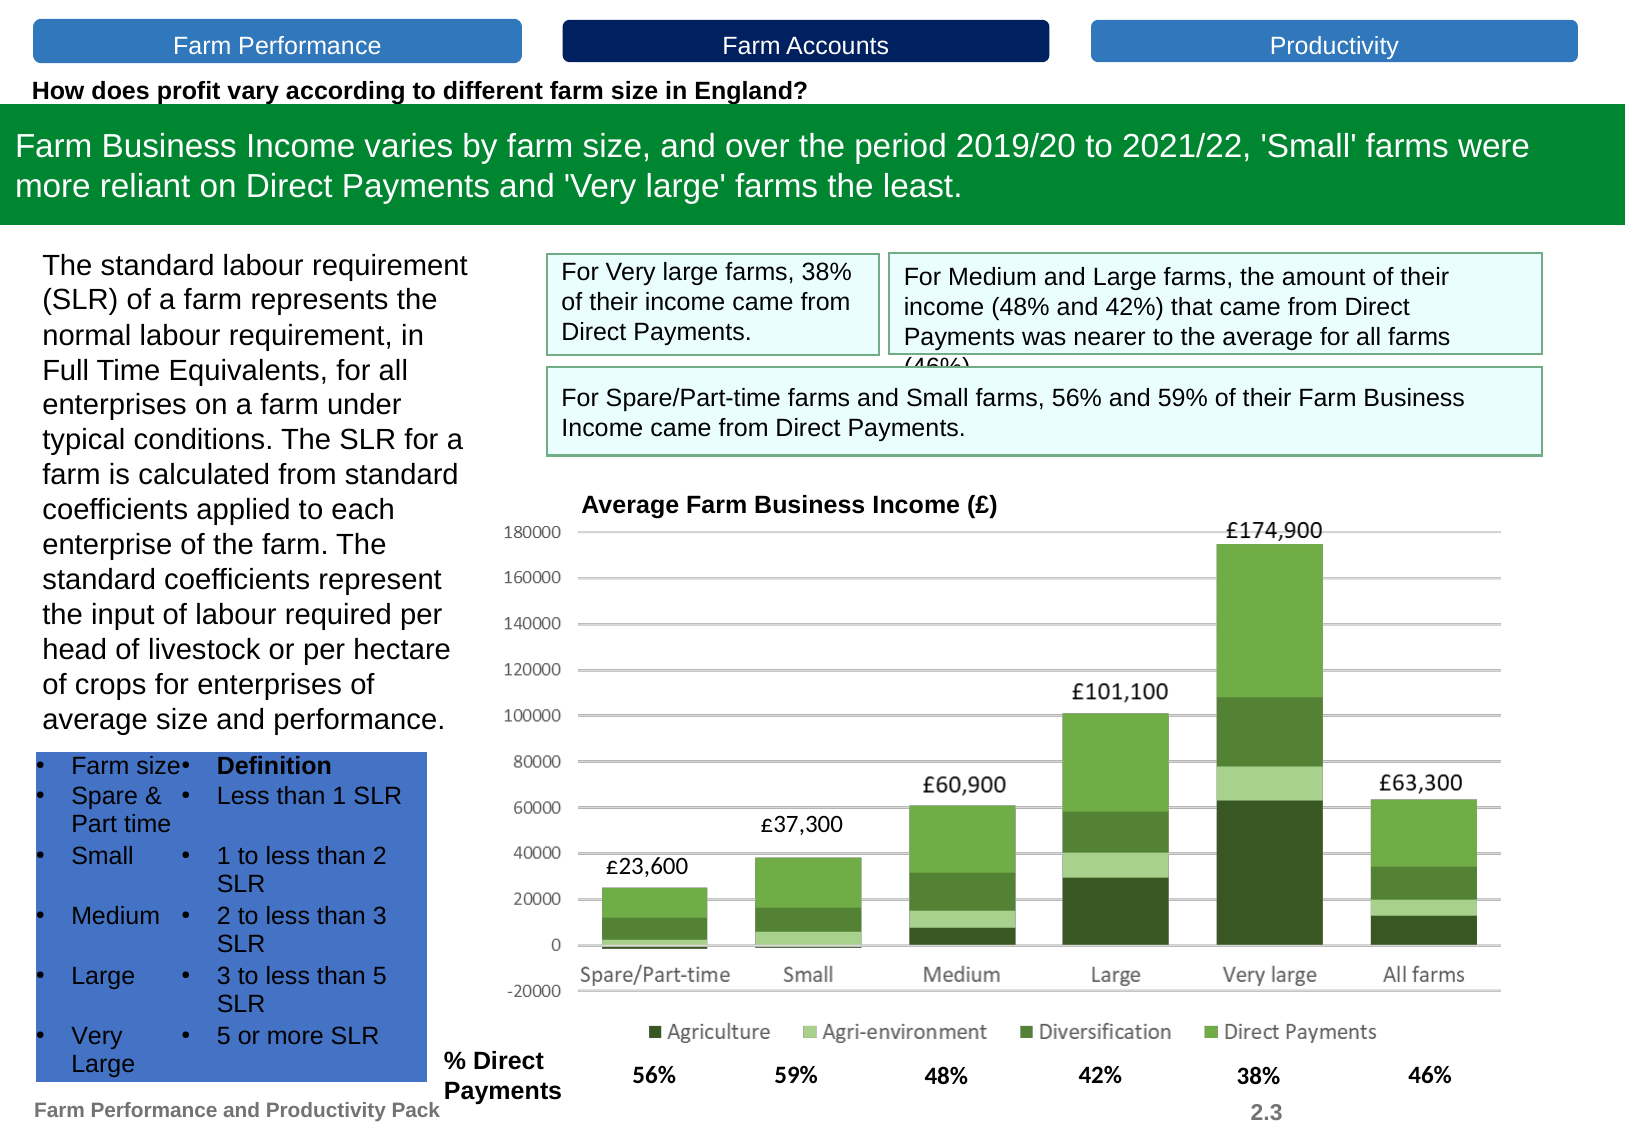

Farm Performance
Farm Accounts
Productivity
How does profit vary according to different farm size in England?
Farm Business Income varies by farm size, and over the period 2019/20 to 2021/22, 'Small' farms were more reliant on Direct Payments and 'Very large' farms the least.
# Slide 2.3 – How does profit vary according to different farm size in England?
The standard labour requirement (SLR) of a farm represents the normal labour requirement, in Full Time Equivalents, for all enterprises on a farm under typical conditions. The SLR for a farm is calculated from standard coefficients applied to each enterprise of the farm. The standard coefficients represent the input of labour required per head of livestock or per hectare of crops for enterprises of average size and performance.
For Medium and Large farms, the amount of their income (48% and 42%) that came from Direct Payments was nearer to the average for all farms (46%).
For Very large farms, 38% of their income came from Direct Payments.
For Spare/Part-time farms and Small farms, 56% and 59% of their Farm Business Income came from Direct Payments.
Average Farm Business Income (£)
| Farm size | Definition |
| --- | --- |
| Spare & Part time | Less than 1 SLR |
| Small | 1 to less than 2 SLR |
| Medium | 2 to less than 3 SLR |
| Large | 3 to less than 5 SLR |
| Very Large | 5 or more SLR |
£37,300
£23,600
% Direct Payments
46%
56%
59%
42%
48%
38%
2.3
Farm Performance and Productivity Pack